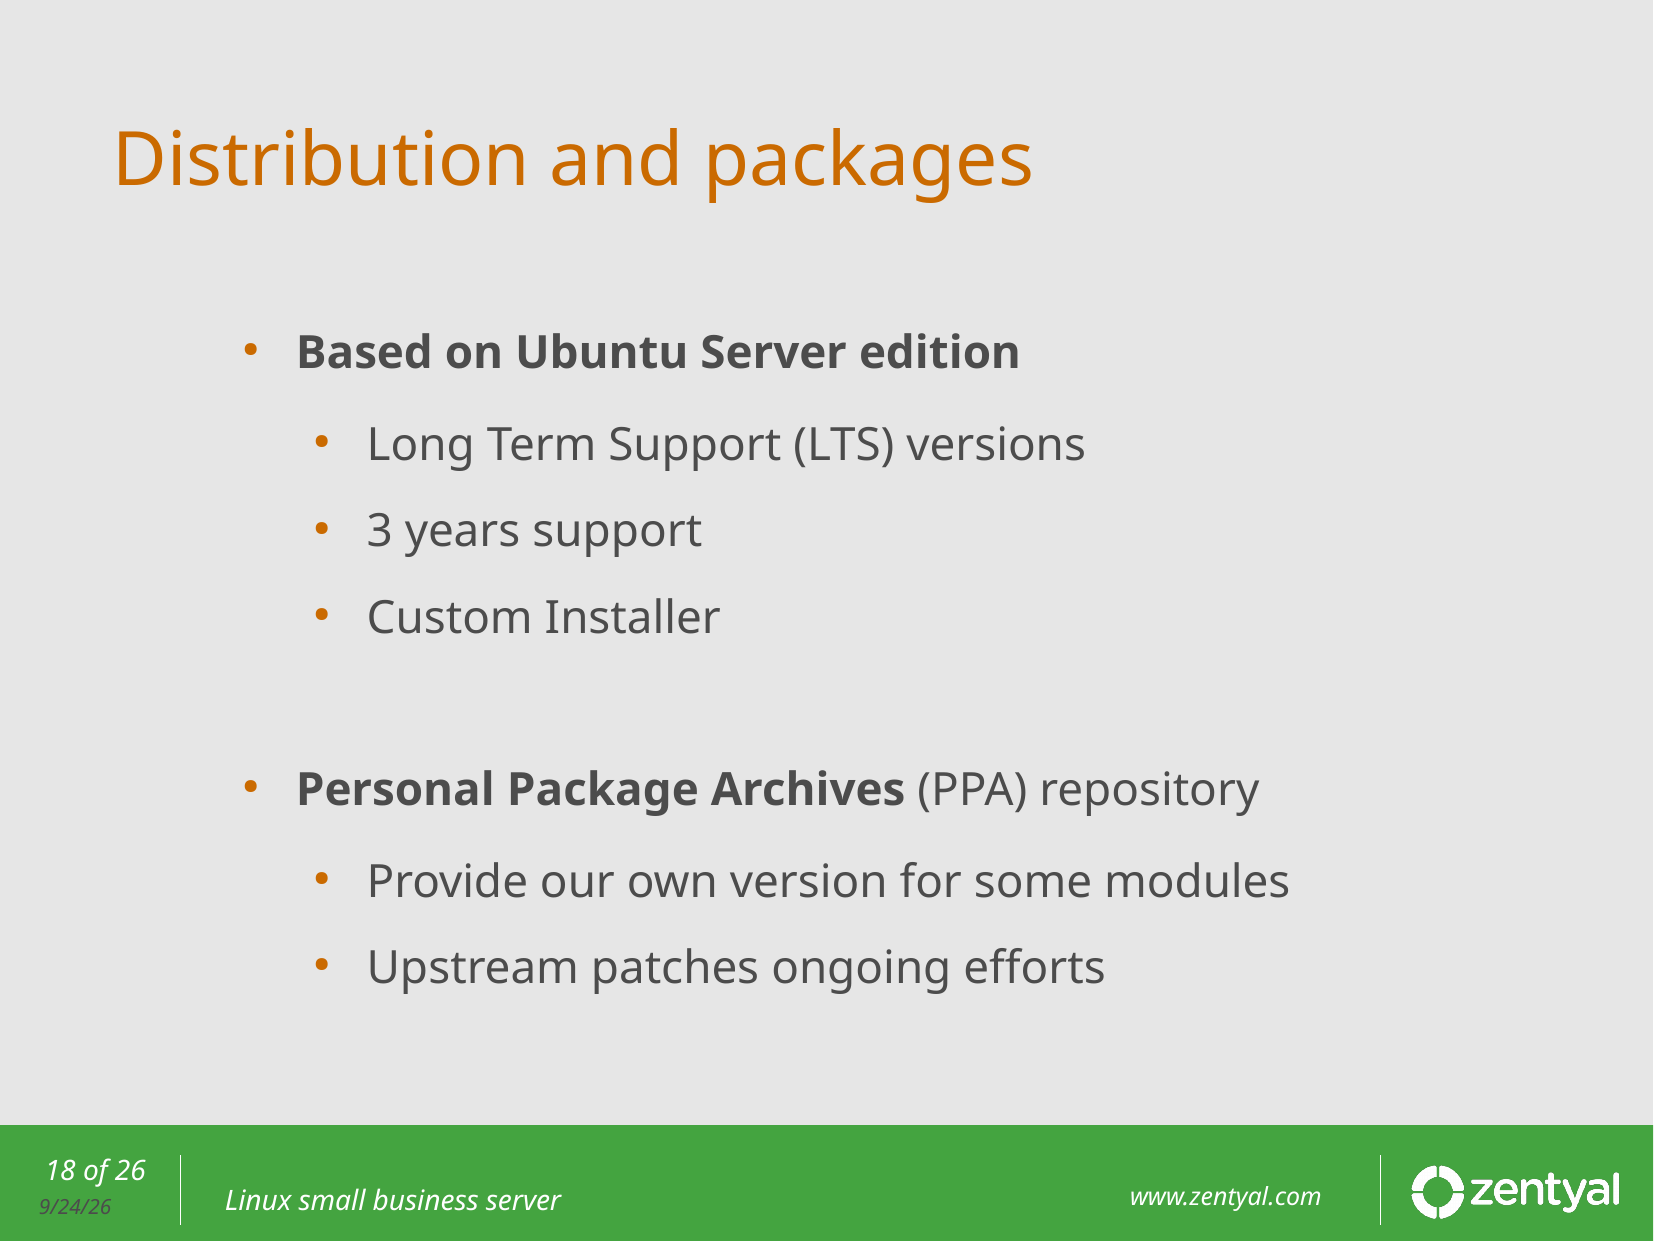

# Distribution and packages
Based on Ubuntu Server edition
Long Term Support (LTS) versions
3 years support
Custom Installer
Personal Package Archives (PPA) repository
Provide our own version for some modules
Upstream patches ongoing efforts